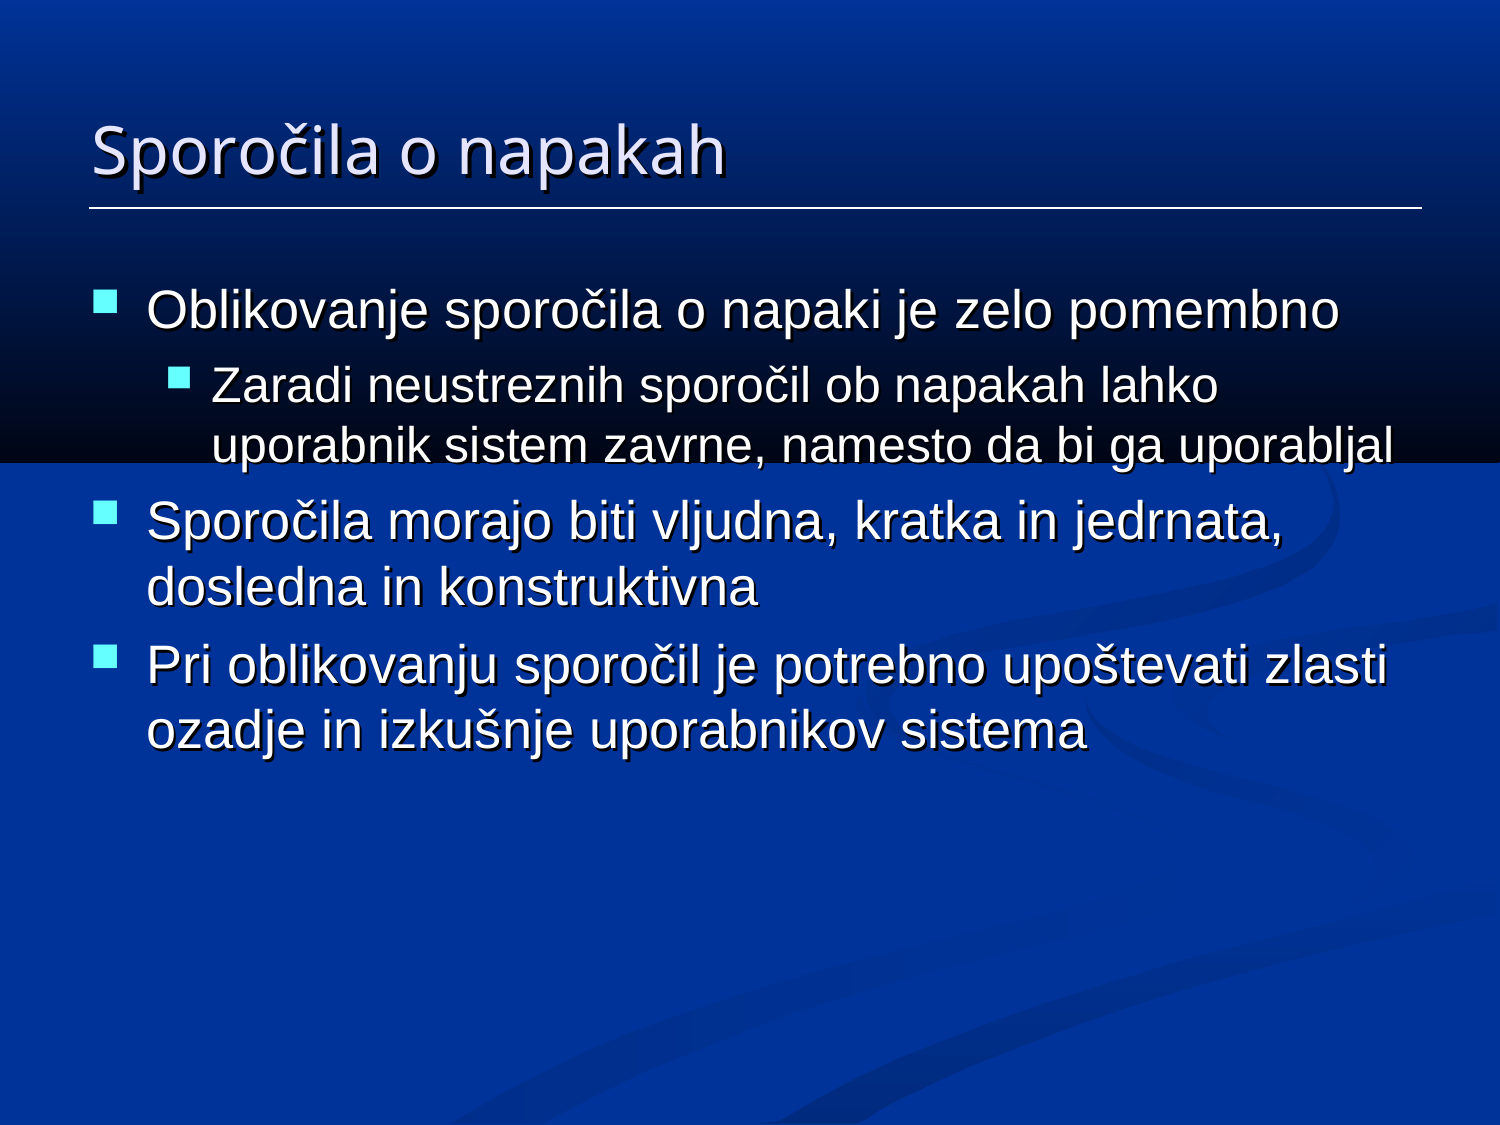

Sporočila o napakah
# Oblikovanje sporočila o napaki je zelo pomembno
Zaradi neustreznih sporočil ob napakah lahko uporabnik sistem zavrne, namesto da bi ga uporabljal
Sporočila morajo biti vljudna, kratka in jedrnata, dosledna in konstruktivna
Pri oblikovanju sporočil je potrebno upoštevati zlasti ozadje in izkušnje uporabnikov sistema